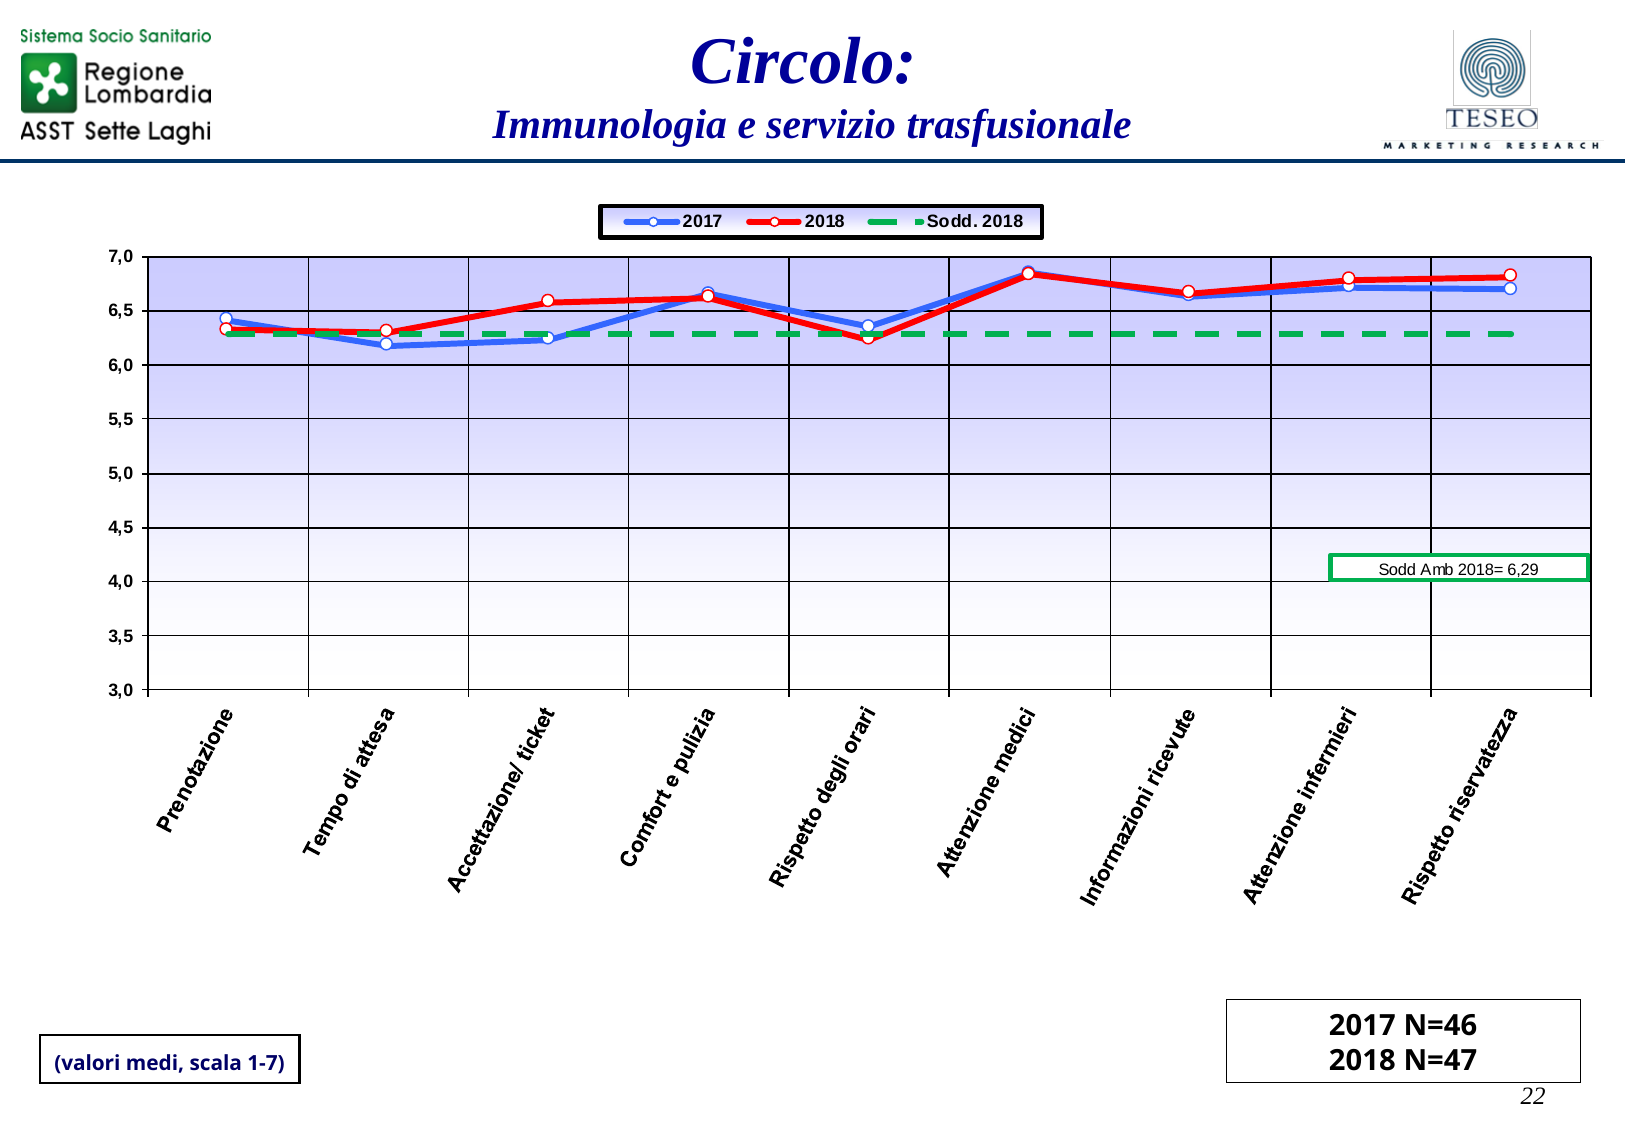

Circolo:
Immunologia e servizio trasfusionale
2017 N=46
2018 N=47
(valori medi, scala 1-7)